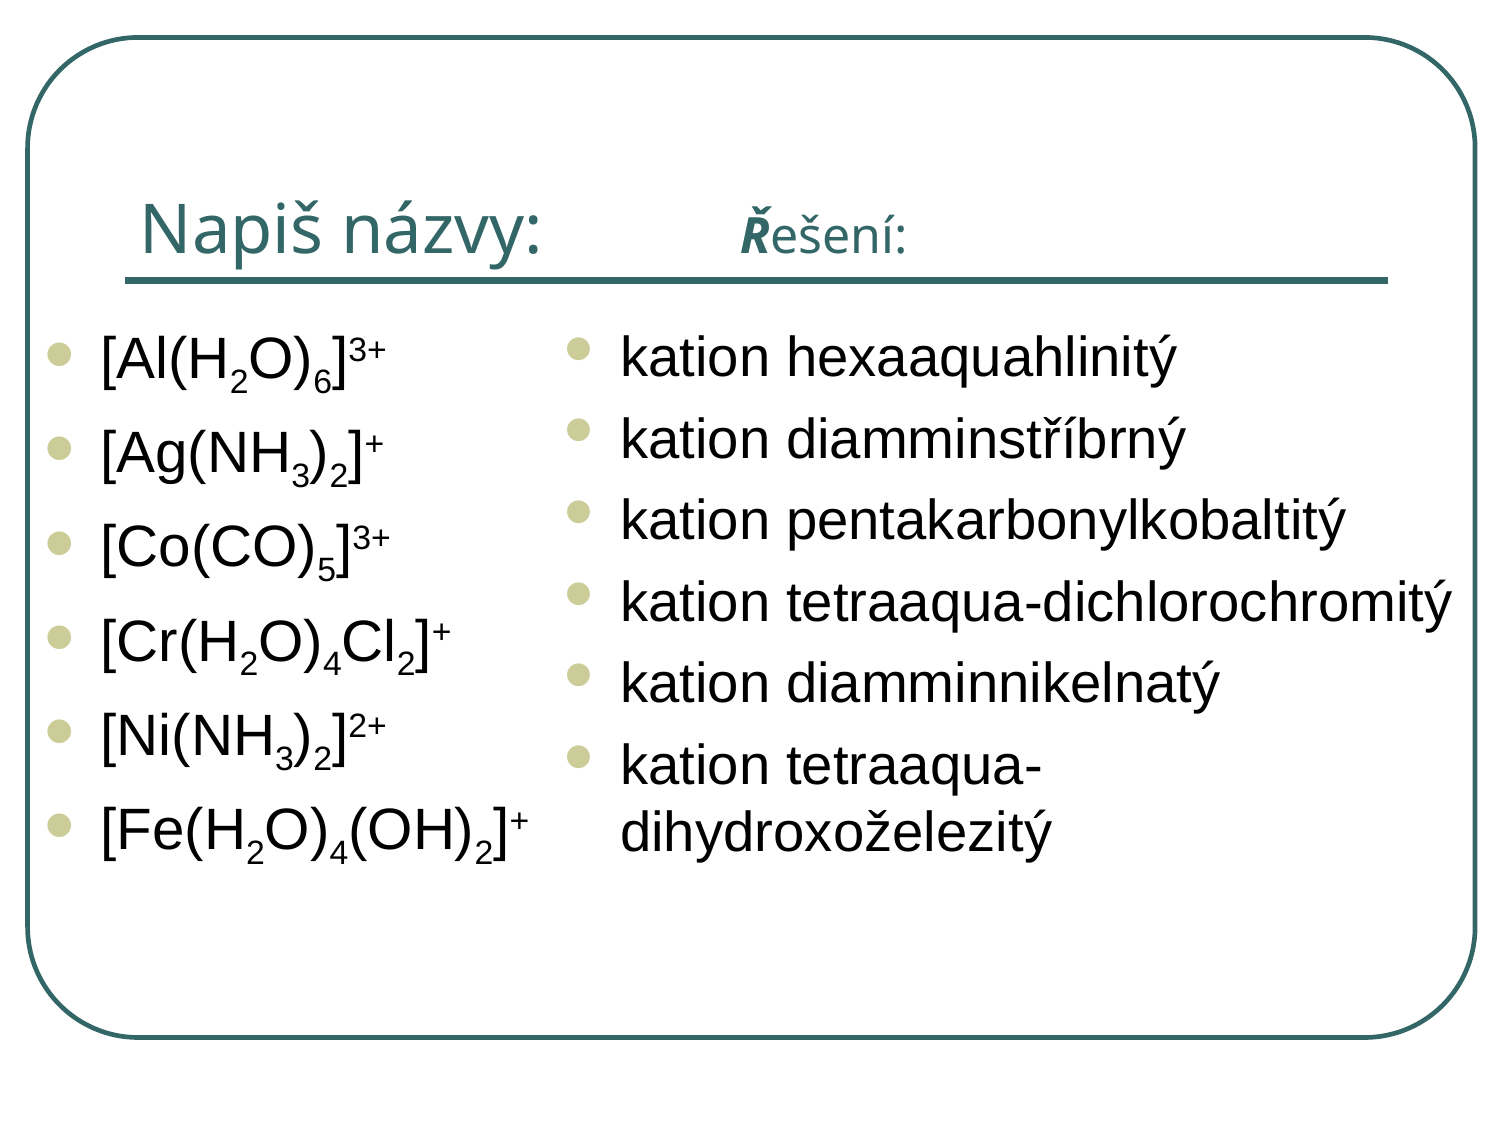

# Napiš názvy:		Řešení:
[Al(H2O)6]3+
[Ag(NH3)2]+
[Co(CO)5]3+
[Cr(H2O)4Cl2]+
[Ni(NH3)2]2+
[Fe(H2O)4(OH)2]+
kation hexaaquahlinitý
kation diamminstříbrný
kation pentakarbonylkobaltitý
kation tetraaqua-dichlorochromitý
kation diamminnikelnatý
kation tetraaqua-dihydroxoželezitý